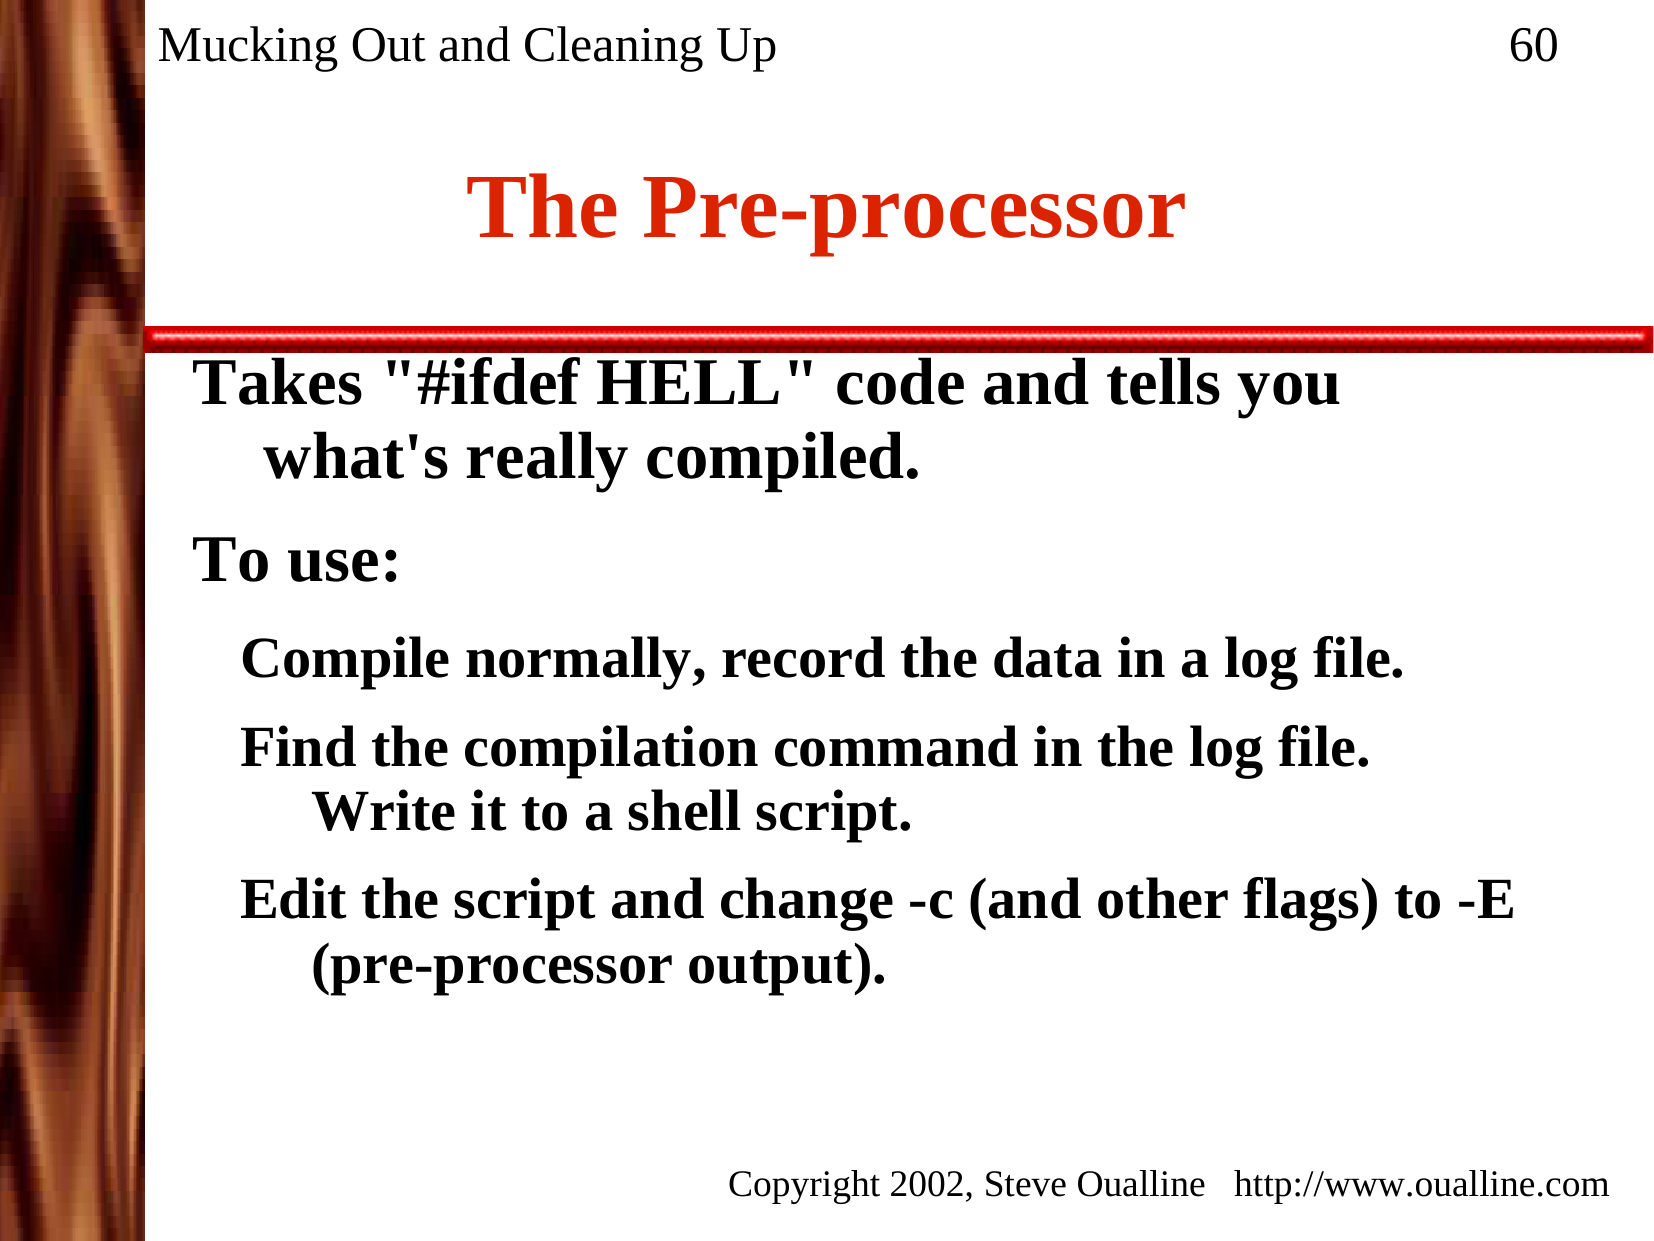

# The Pre-processor
Takes "#ifdef HELL" code and tells you what's really compiled.
To use:
Compile normally, record the data in a log file.
Find the compilation command in the log file. Write it to a shell script.
Edit the script and change -c (and other flags) to -E (pre-processor output).